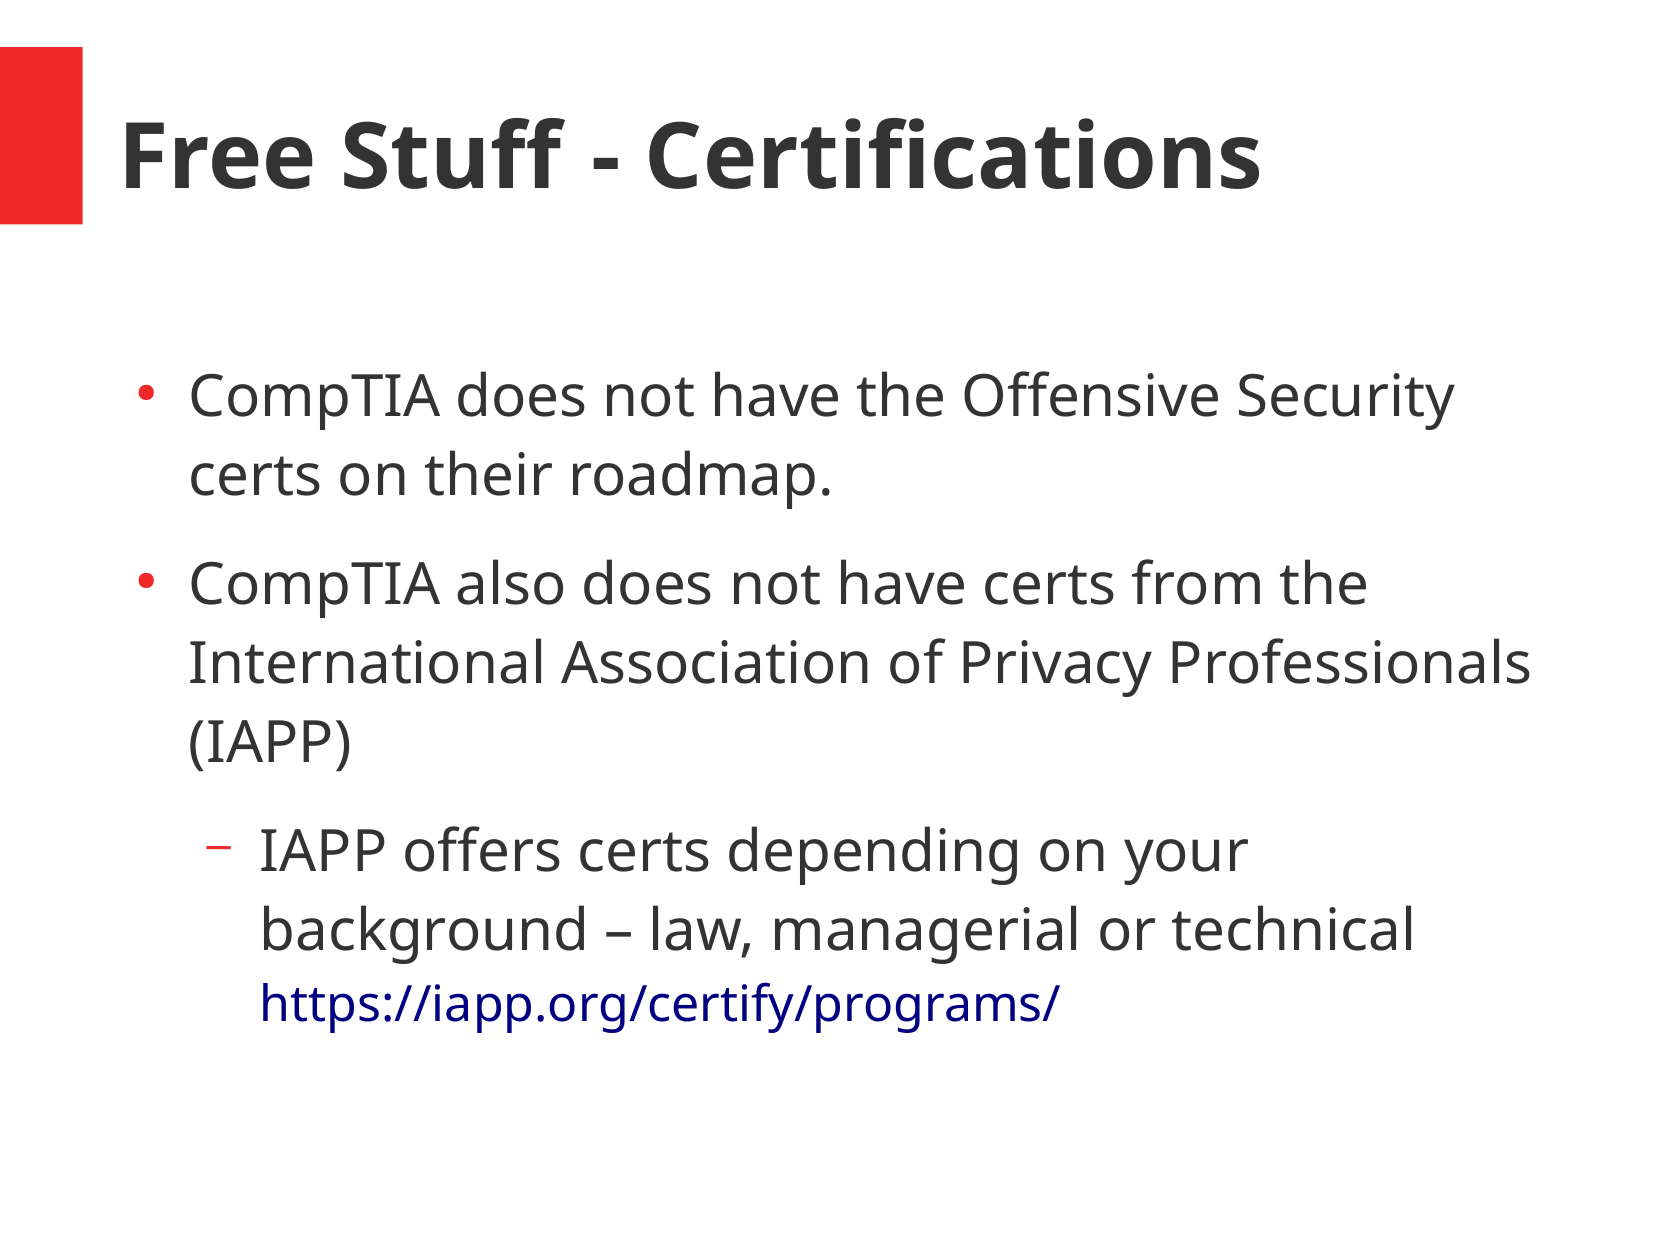

# Free Stuff	 - Certifications
CompTIA does not have the Offensive Security certs on their roadmap.
CompTIA also does not have certs from the International Association of Privacy Professionals (IAPP)
IAPP offers certs depending on your background – law, managerial or technical https://iapp.org/certify/programs/